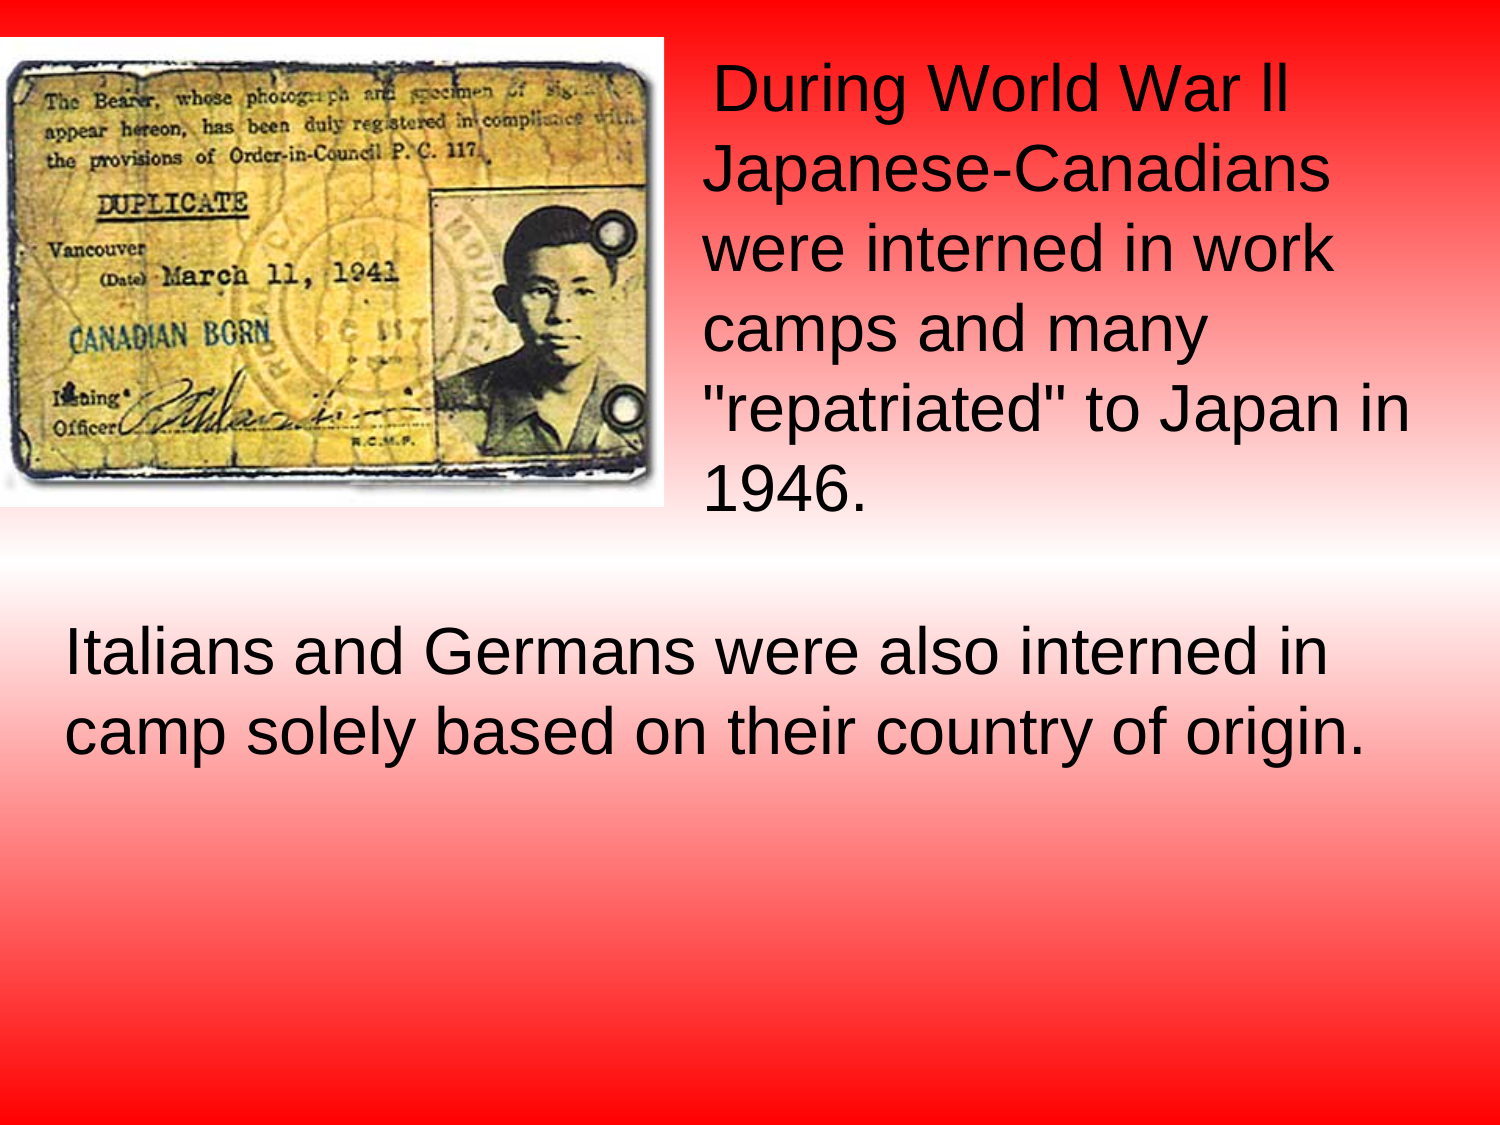

During World War ll Japanese-Canadians were interned in work camps and many "repatriated" to Japan in 1946.
Italians and Germans were also interned in camp solely based on their country of origin.